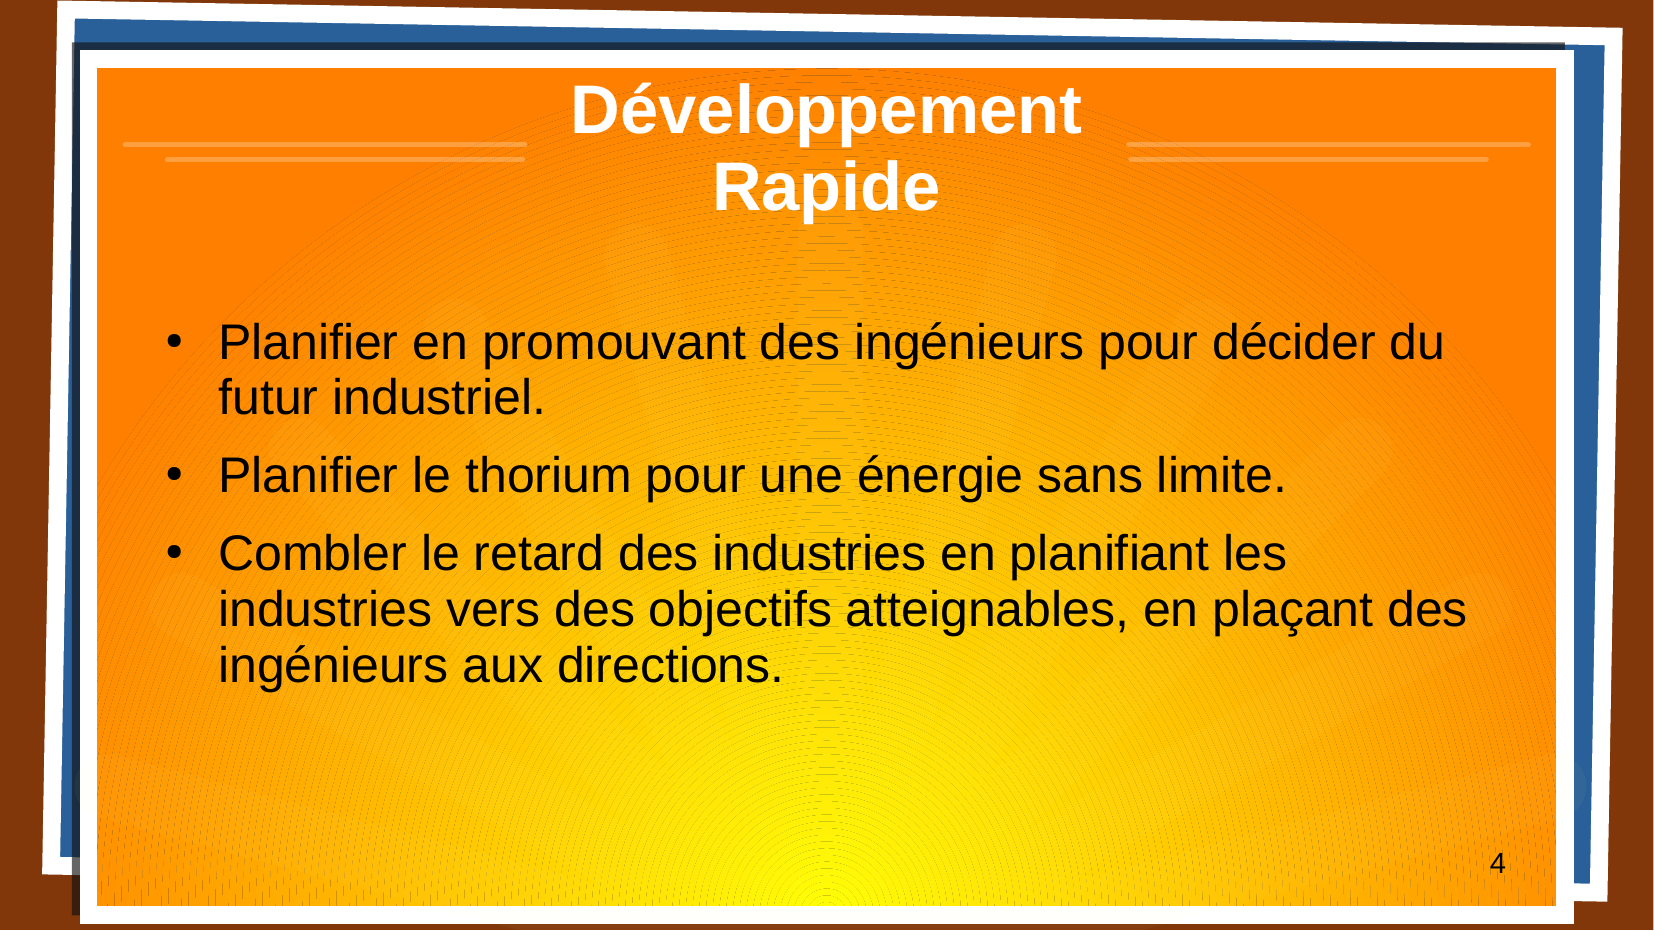

# Développement Rapide
Planifier en promouvant des ingénieurs pour décider du futur industriel.
Planifier le thorium pour une énergie sans limite.
Combler le retard des industries en planifiant les industries vers des objectifs atteignables, en plaçant des ingénieurs aux directions.
4